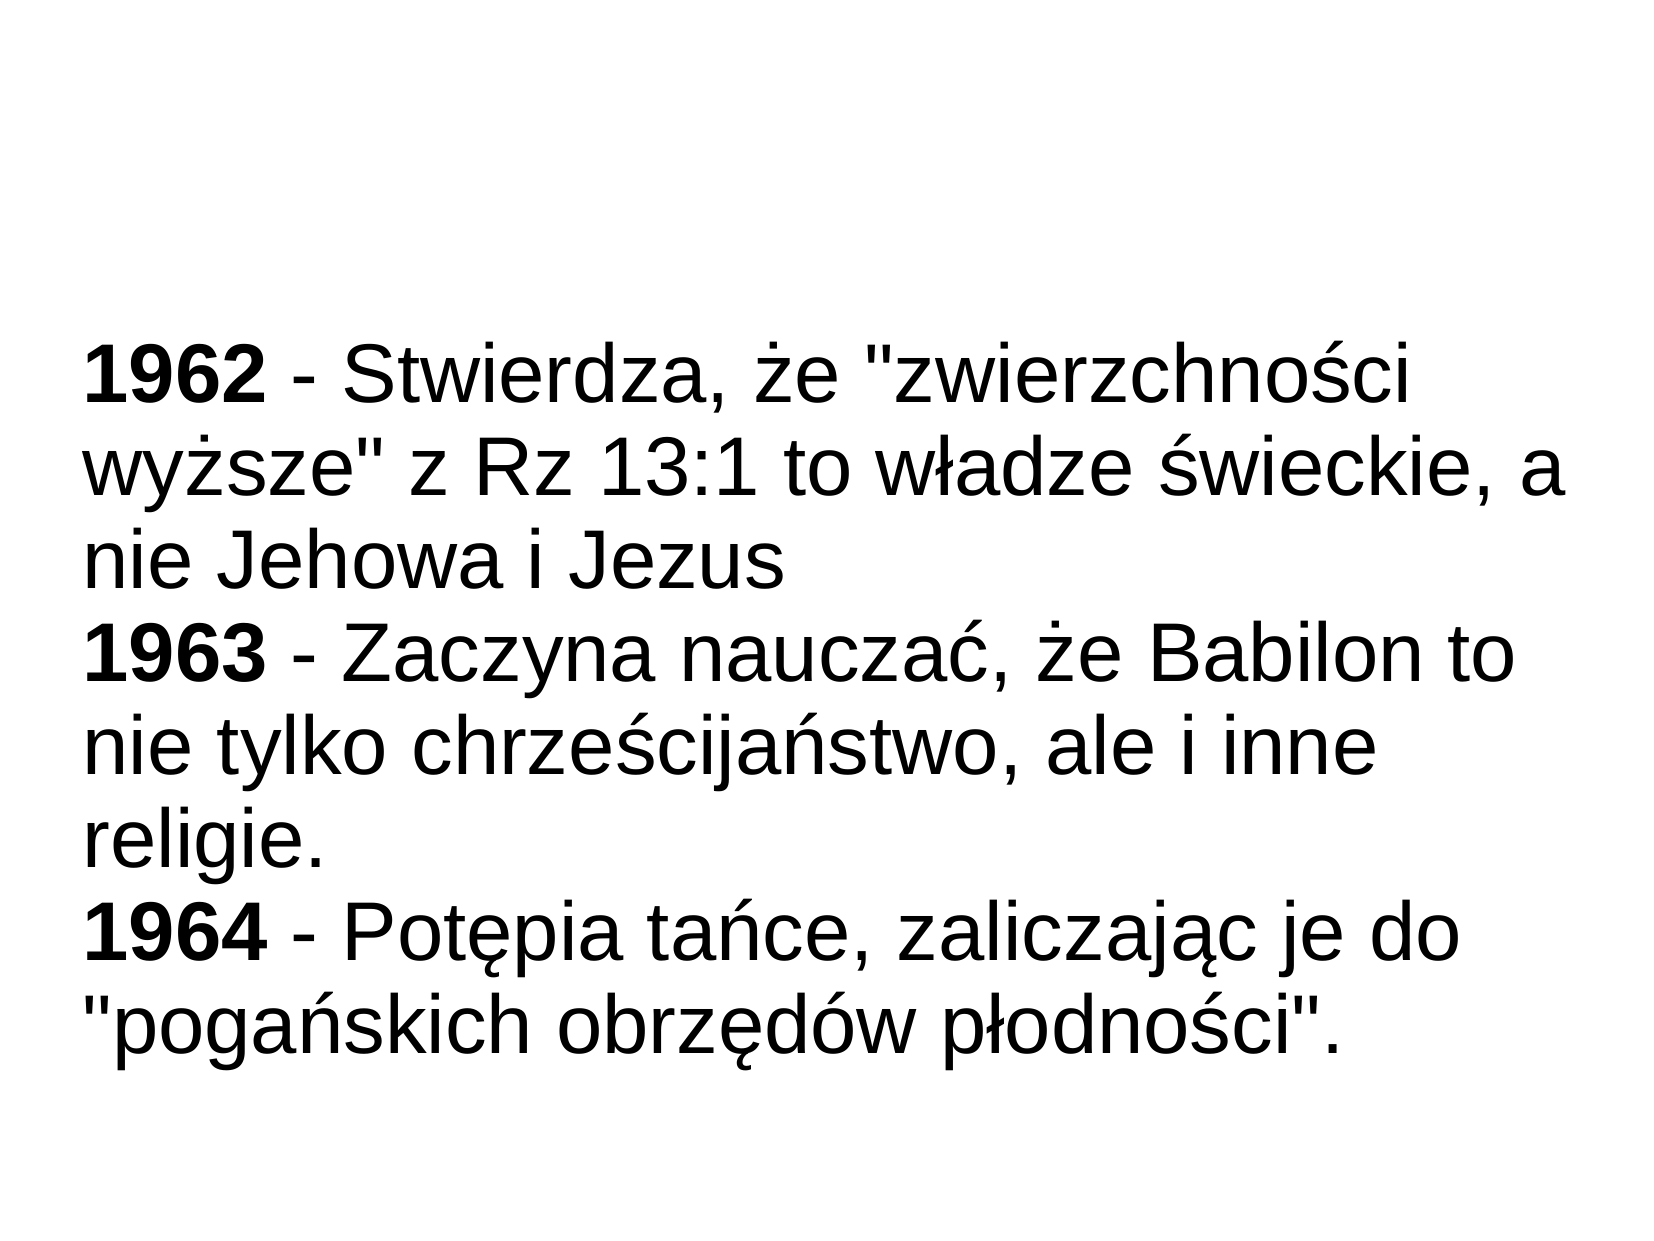

#
1962 - Stwierdza, że "zwierzchności wyższe" z Rz 13:1 to władze świeckie, a nie Jehowa i Jezus
1963 - Zaczyna nauczać, że Babilon to nie tylko chrześcijaństwo, ale i inne religie.
1964 - Potępia tańce, zaliczając je do "pogańskich obrzędów płodności".